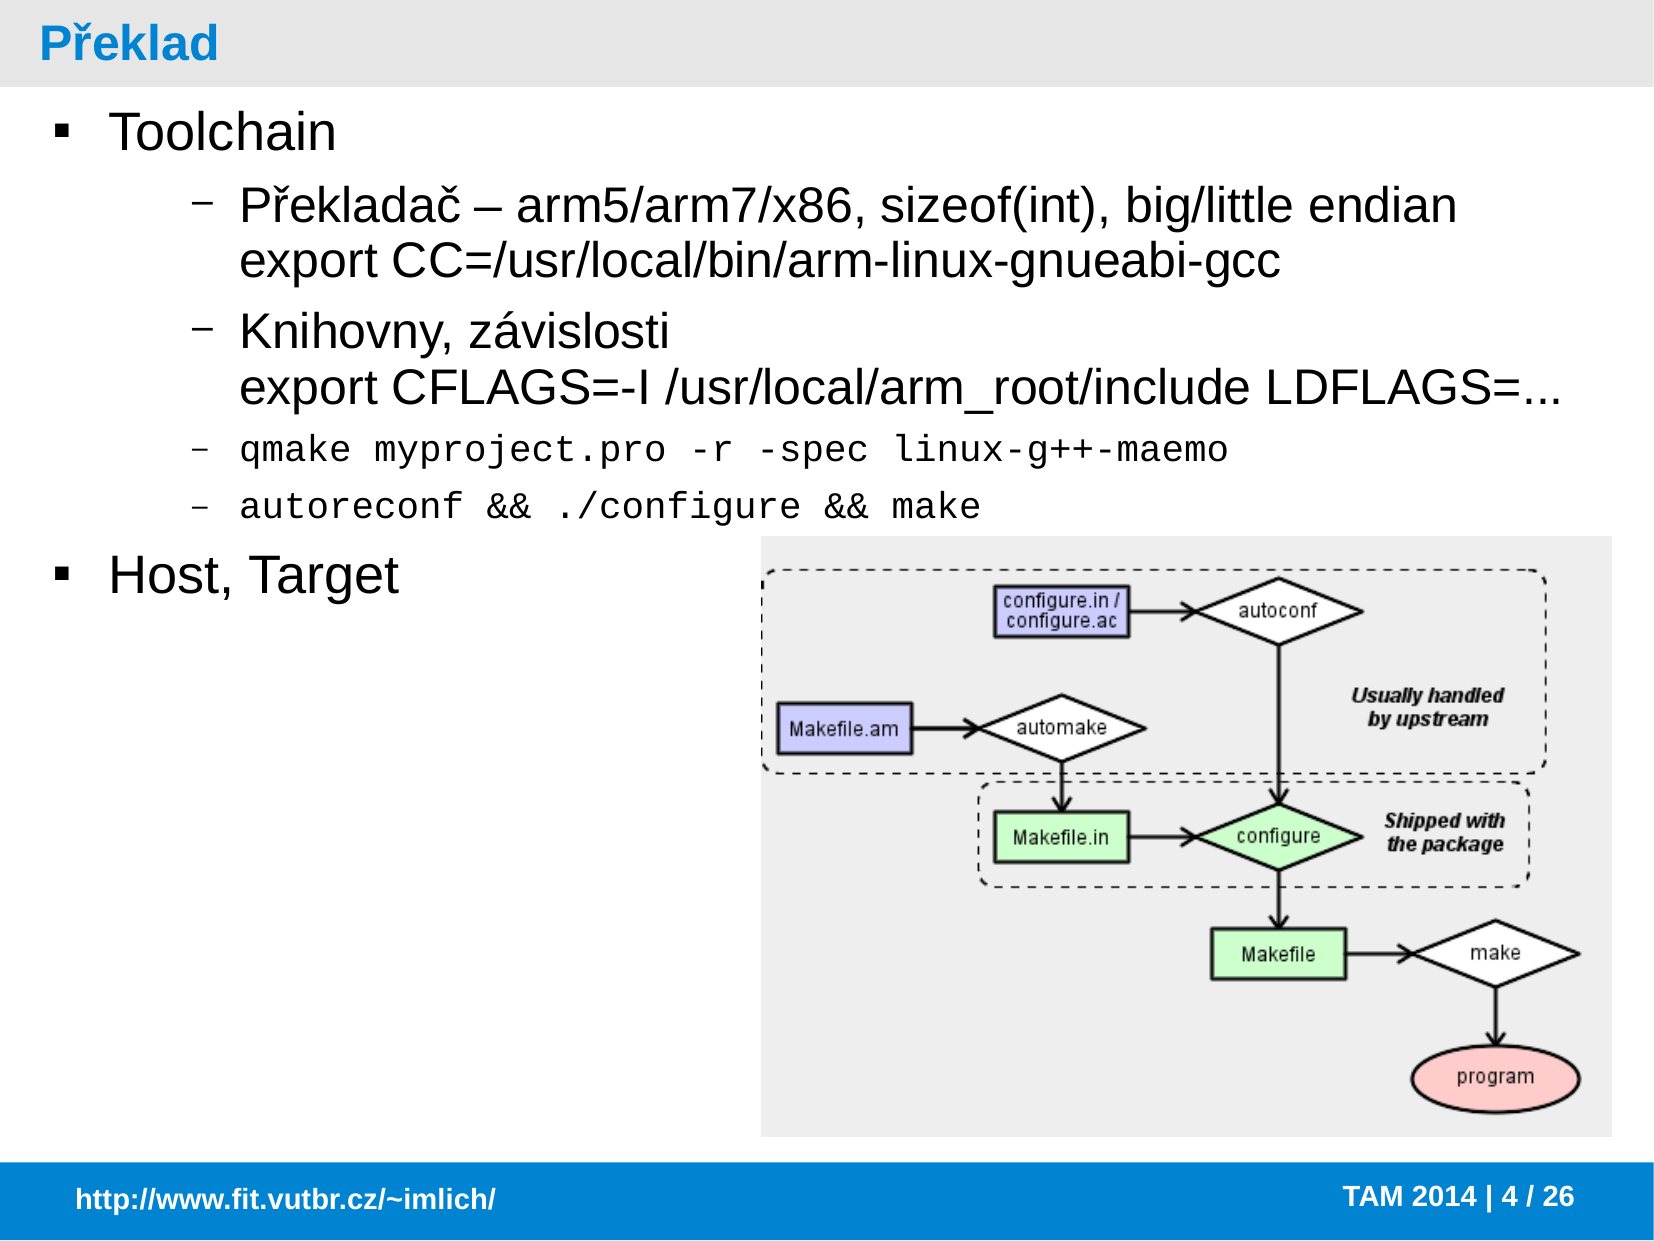

# Překlad
Toolchain
Překladač – arm5/arm7/x86, sizeof(int), big/little endian
export CC=/usr/local/bin/arm-linux-gnueabi-gcc
Knihovny, závislosti
export CFLAGS=-I /usr/local/arm_root/include LDFLAGS=...
qmake myproject.pro -r -spec linux-g++-maemo
autoreconf && ./configure && make
Host, Target